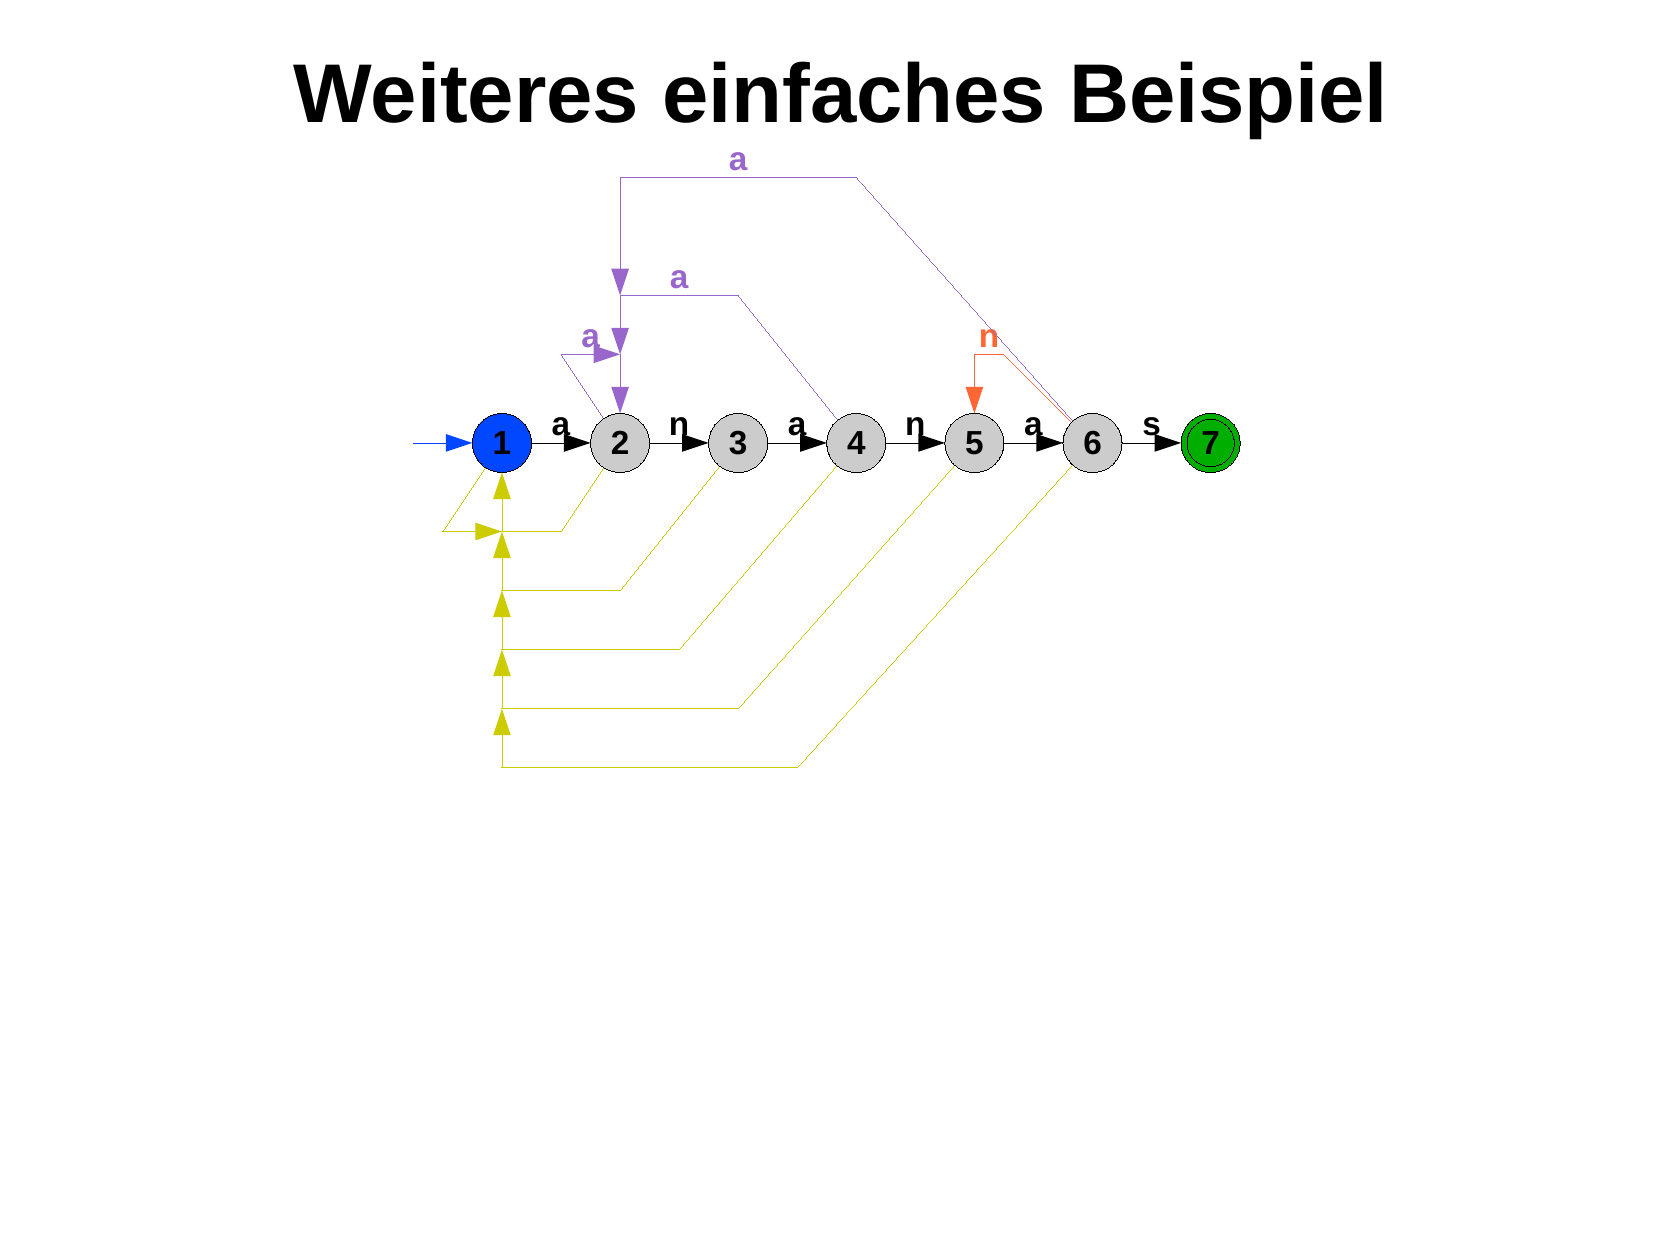

Weiteres einfaches Beispiel
a
a
a
n
1
2
3
4
5
6
7
a
n
a
n
a
s